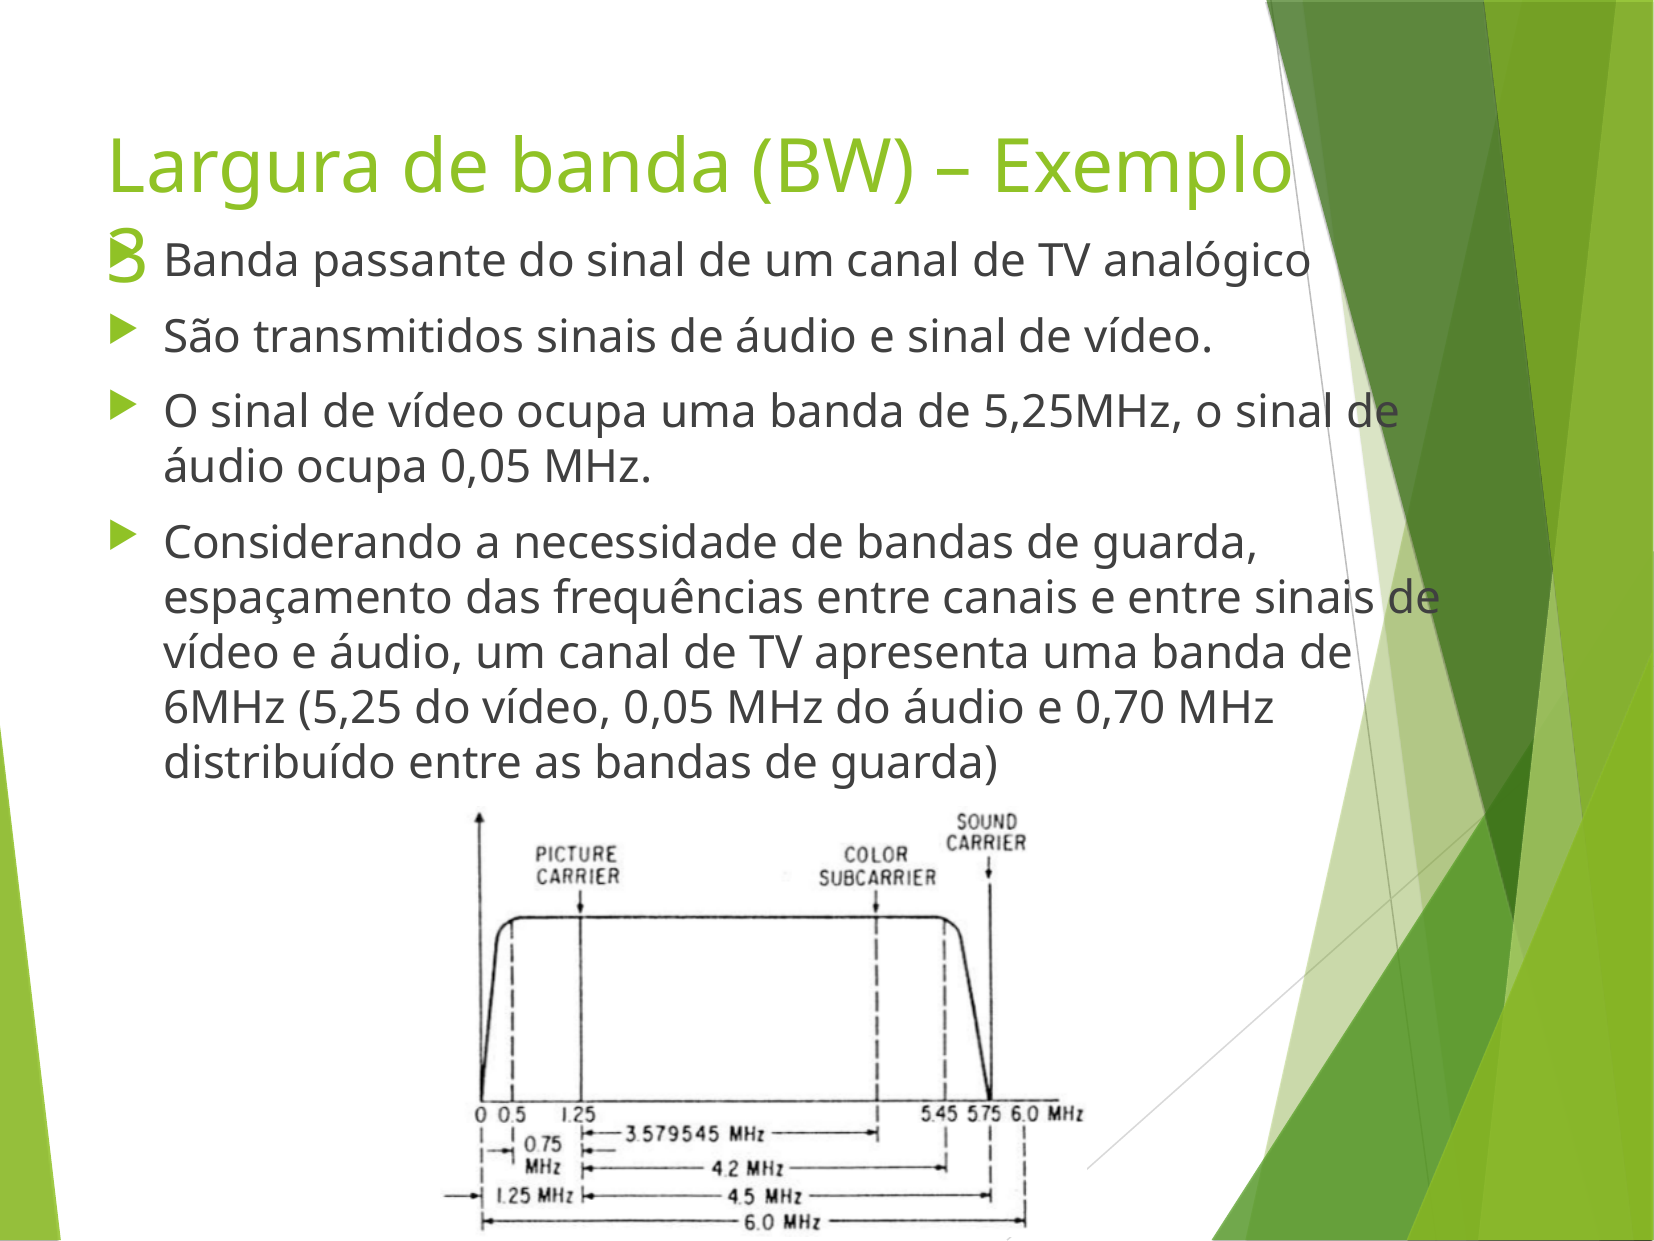

# Largura de banda (BW) – Exemplo 3
Banda passante do sinal de um canal de TV analógico
São transmitidos sinais de áudio e sinal de vídeo.
O sinal de vídeo ocupa uma banda de 5,25MHz, o sinal de áudio ocupa 0,05 MHz.
Considerando a necessidade de bandas de guarda, espaçamento das frequências entre canais e entre sinais de vídeo e áudio, um canal de TV apresenta uma banda de 6MHz (5,25 do vídeo, 0,05 MHz do áudio e 0,70 MHz distribuído entre as bandas de guarda)